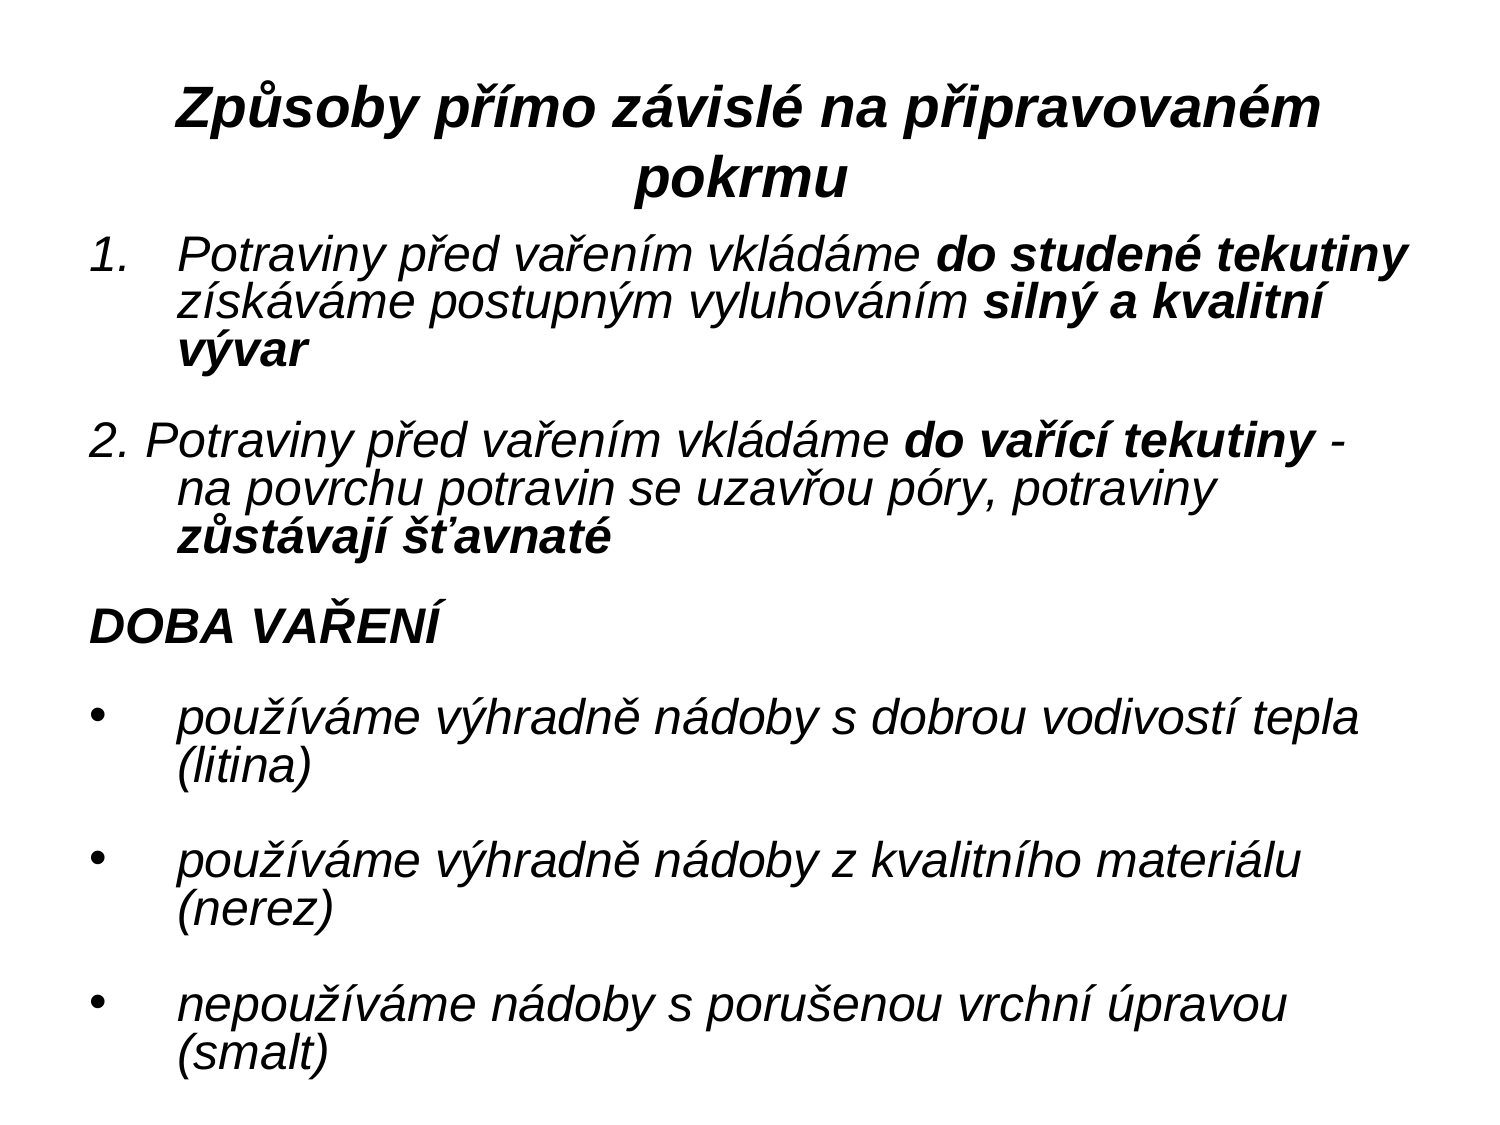

# Způsoby přímo závislé na připravovaném pokrmu
Potraviny před vařením vkládáme do studené tekutiny získáváme postupným vyluhováním silný a kvalitní vývar
2. Potraviny před vařením vkládáme do vařící tekutiny - na povrchu potravin se uzavřou póry, potraviny zůstávají šťavnaté
DOBA VAŘENÍ
používáme výhradně nádoby s dobrou vodivostí tepla (litina)
používáme výhradně nádoby z kvalitního materiálu (nerez)
nepoužíváme nádoby s porušenou vrchní úpravou (smalt)